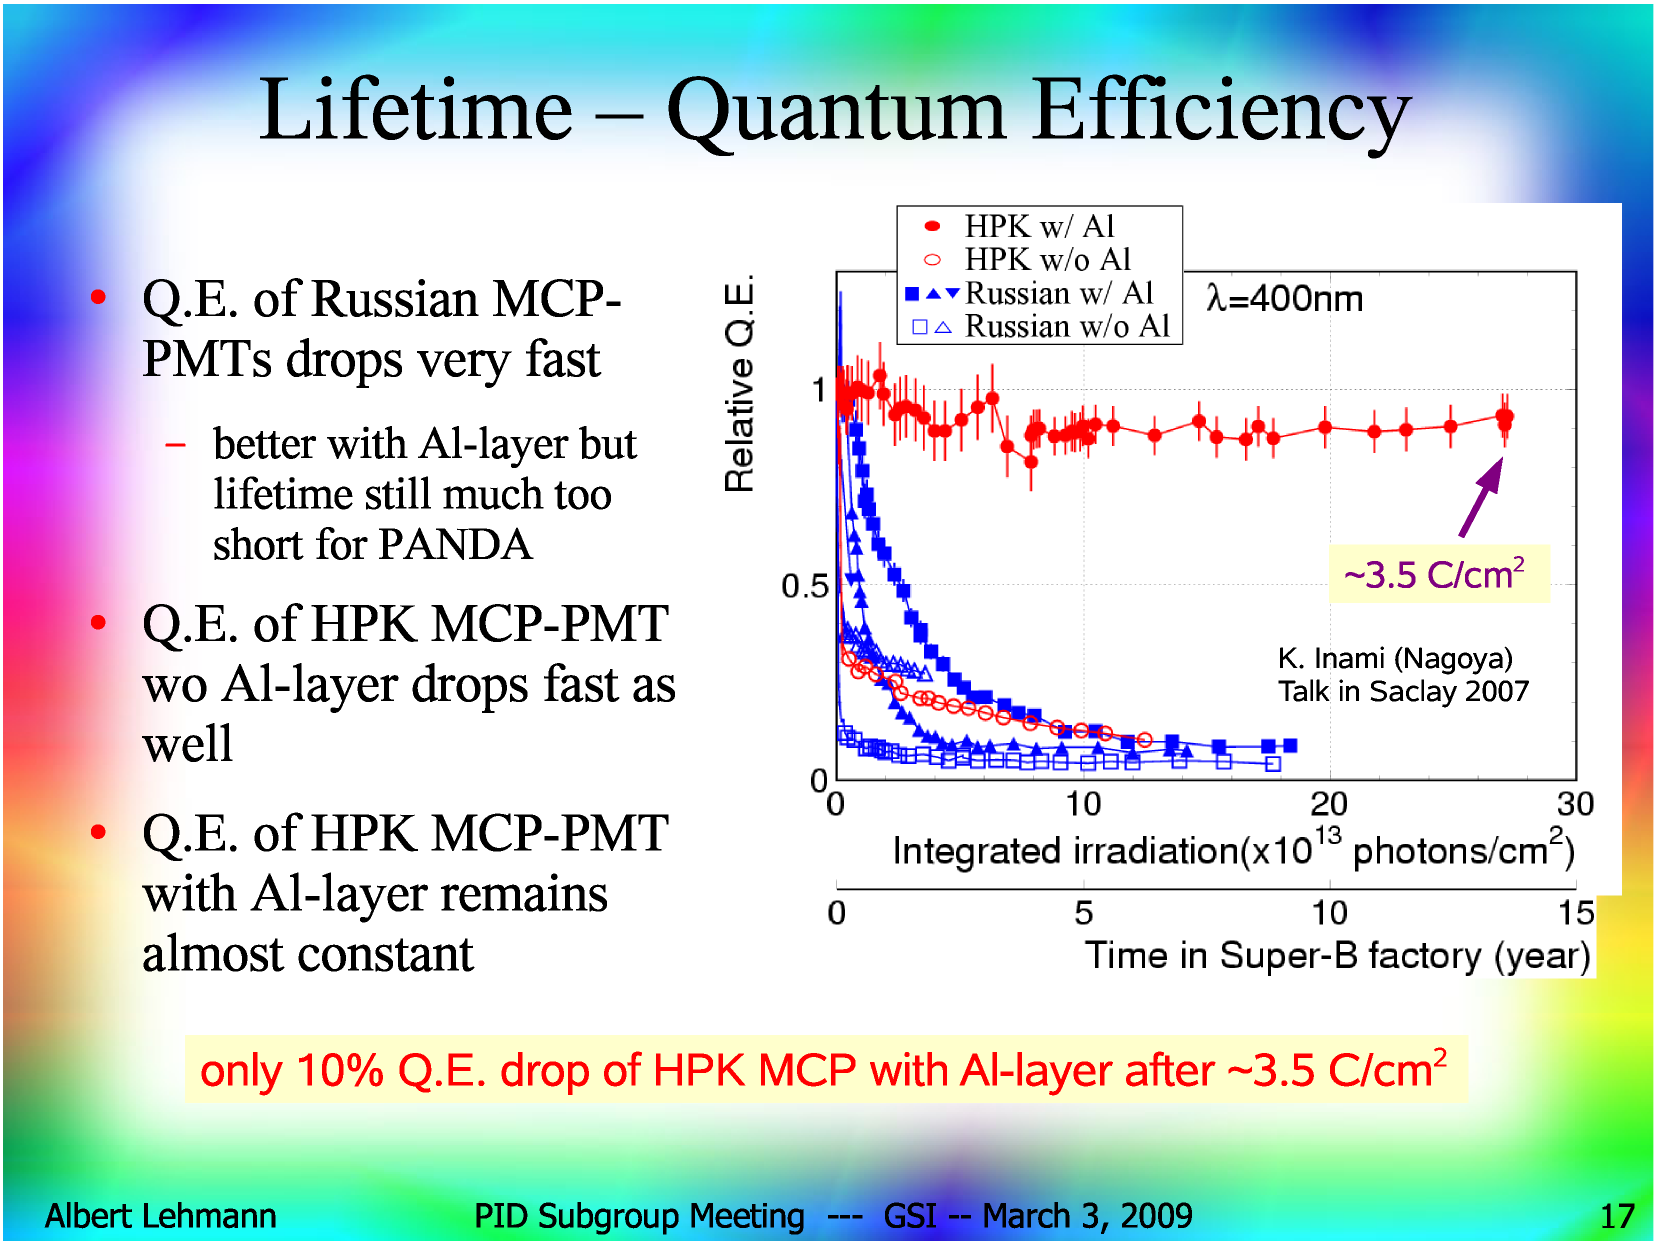

Workshop on fast Cherenkov Detectors, Gießen
18
May 11-13, 2009